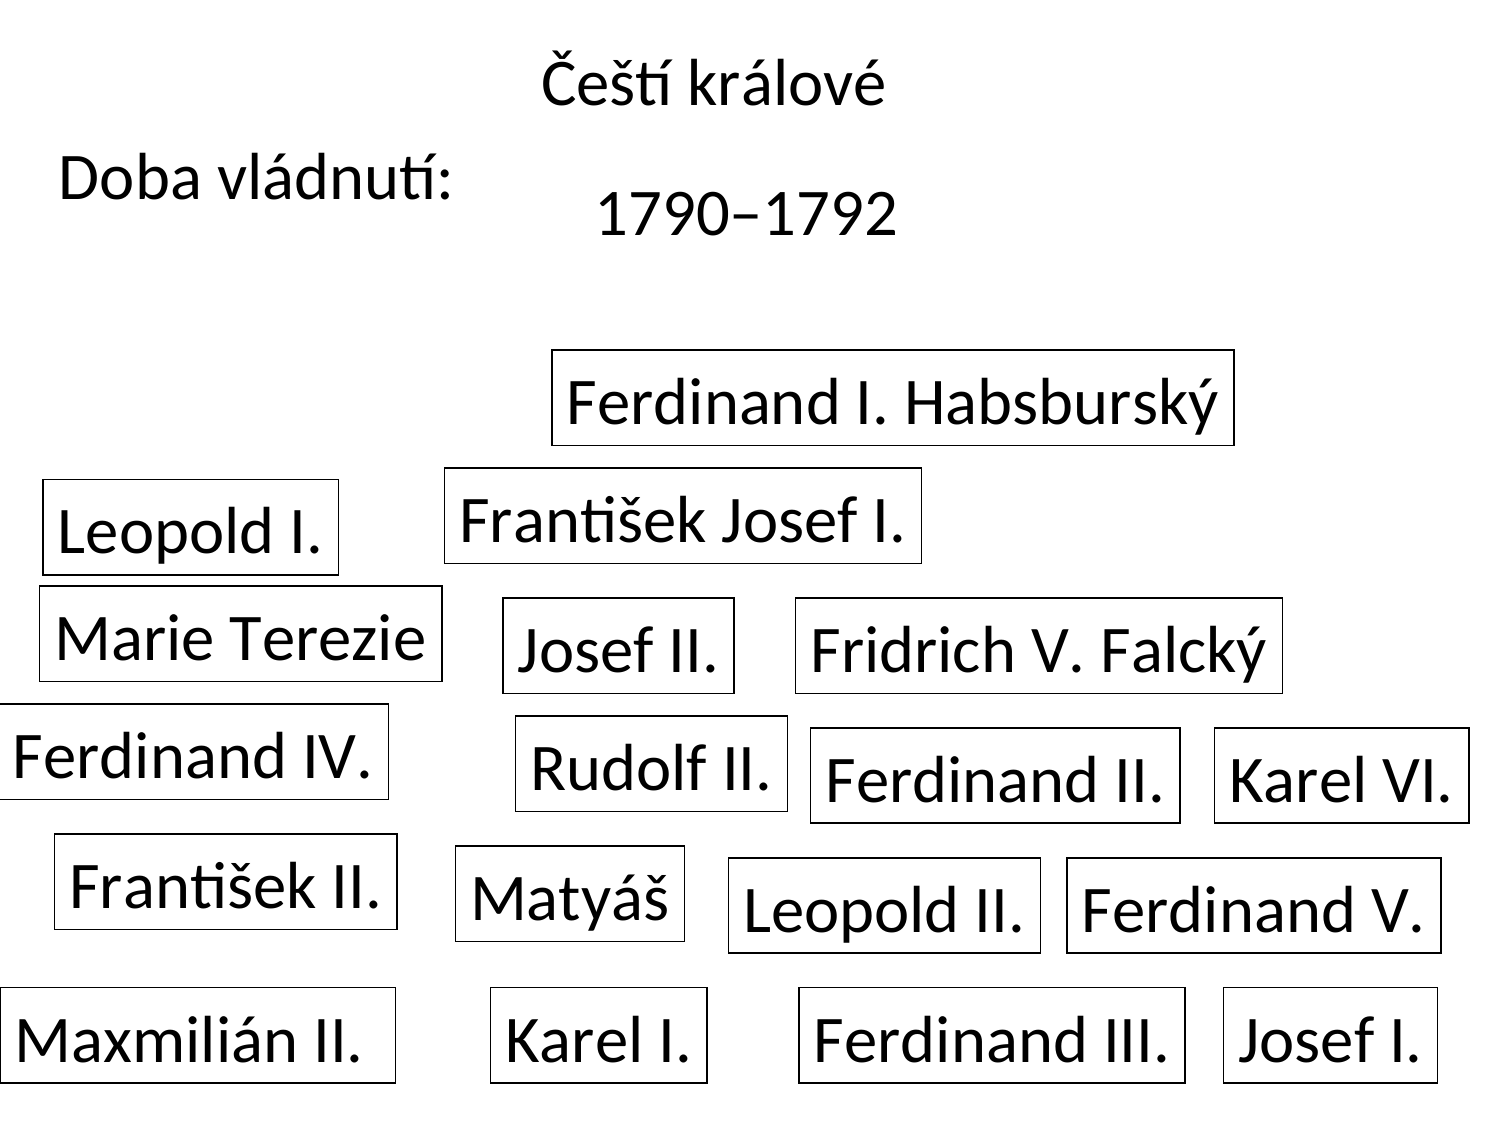

Čeští králové
Doba vládnutí:
 1790–1792
Ferdinand I. Habsburský
František Josef I.
Leopold I.
Marie Terezie
Josef II.
Fridrich V. Falcký
Ferdinand IV.
Rudolf II.
Ferdinand II.
Karel VI.
František II.
Matyáš
Leopold II.
Ferdinand V.
Maxmilián II.
Karel I.
Ferdinand III.
Josef I.